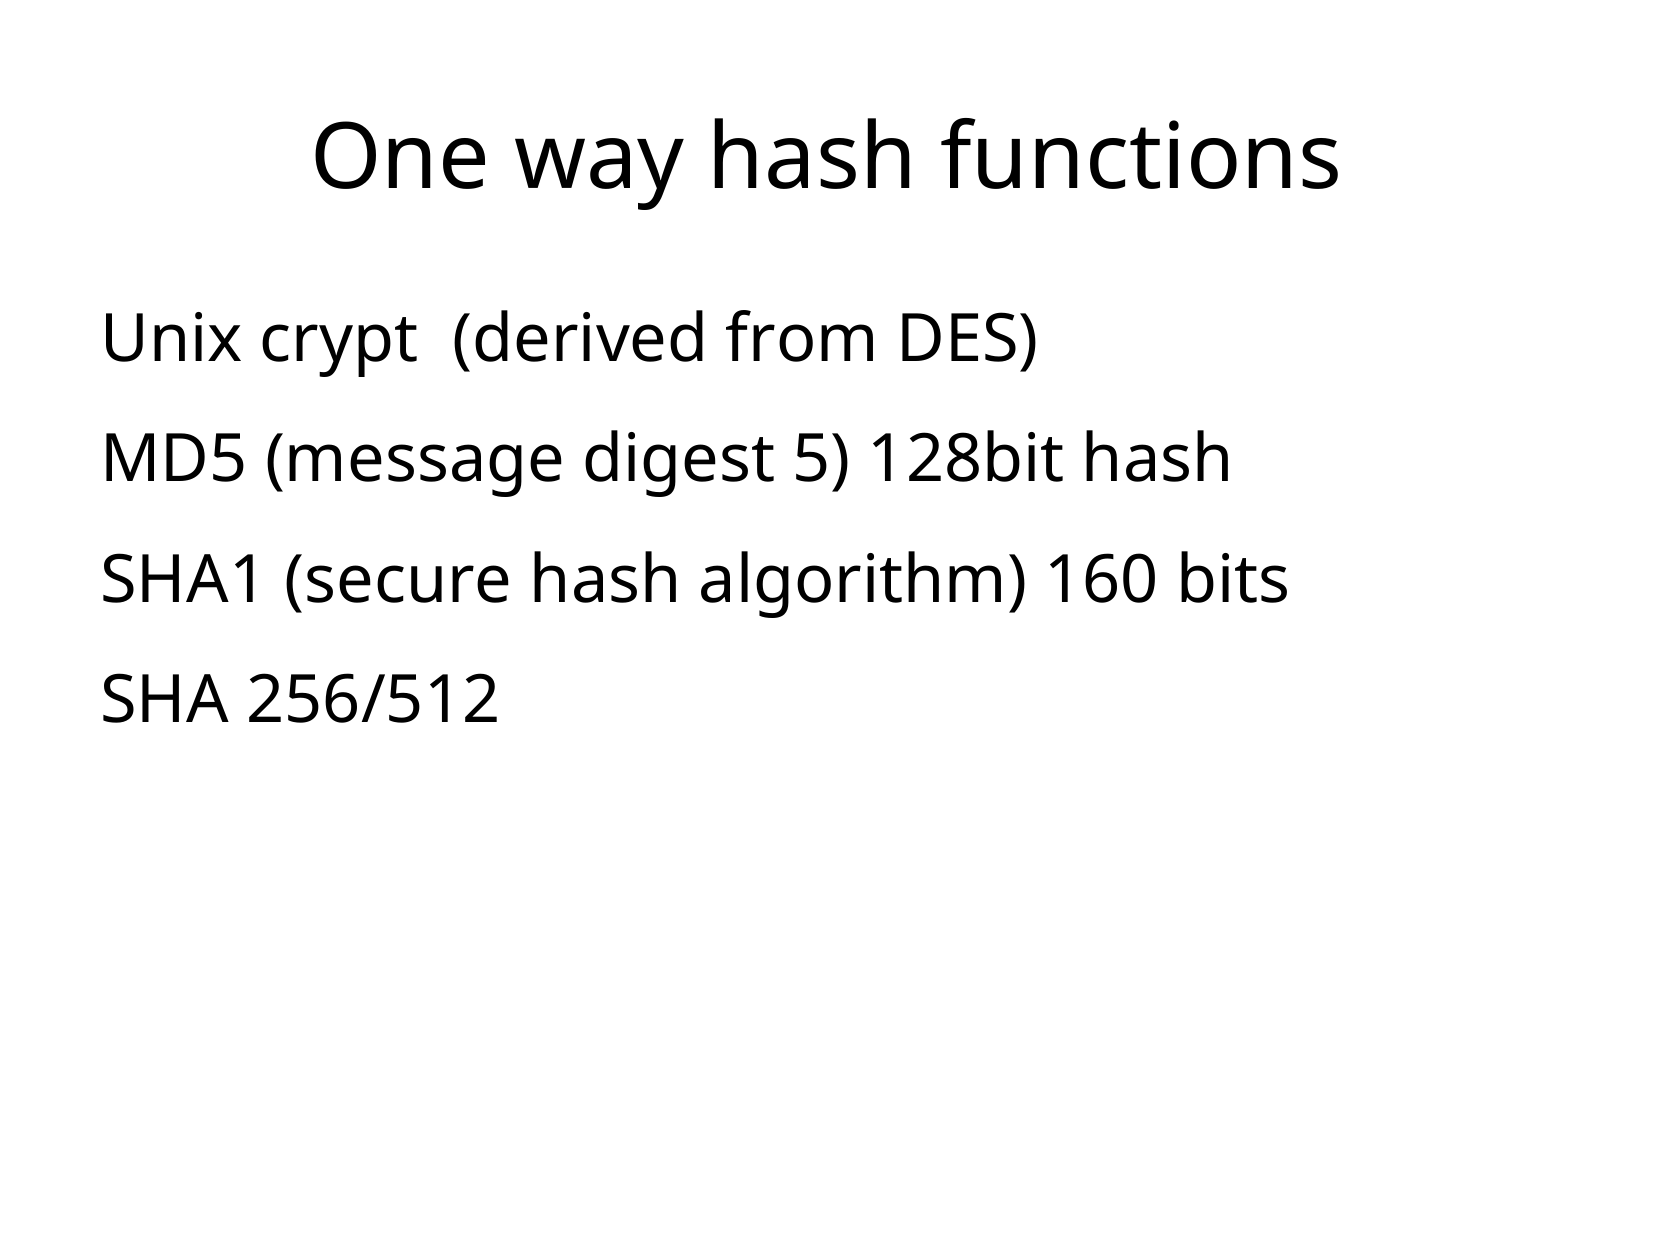

# One way hash functions
Unix crypt (derived from DES)
MD5 (message digest 5) 128bit hash
SHA1 (secure hash algorithm) 160 bits
SHA 256/512